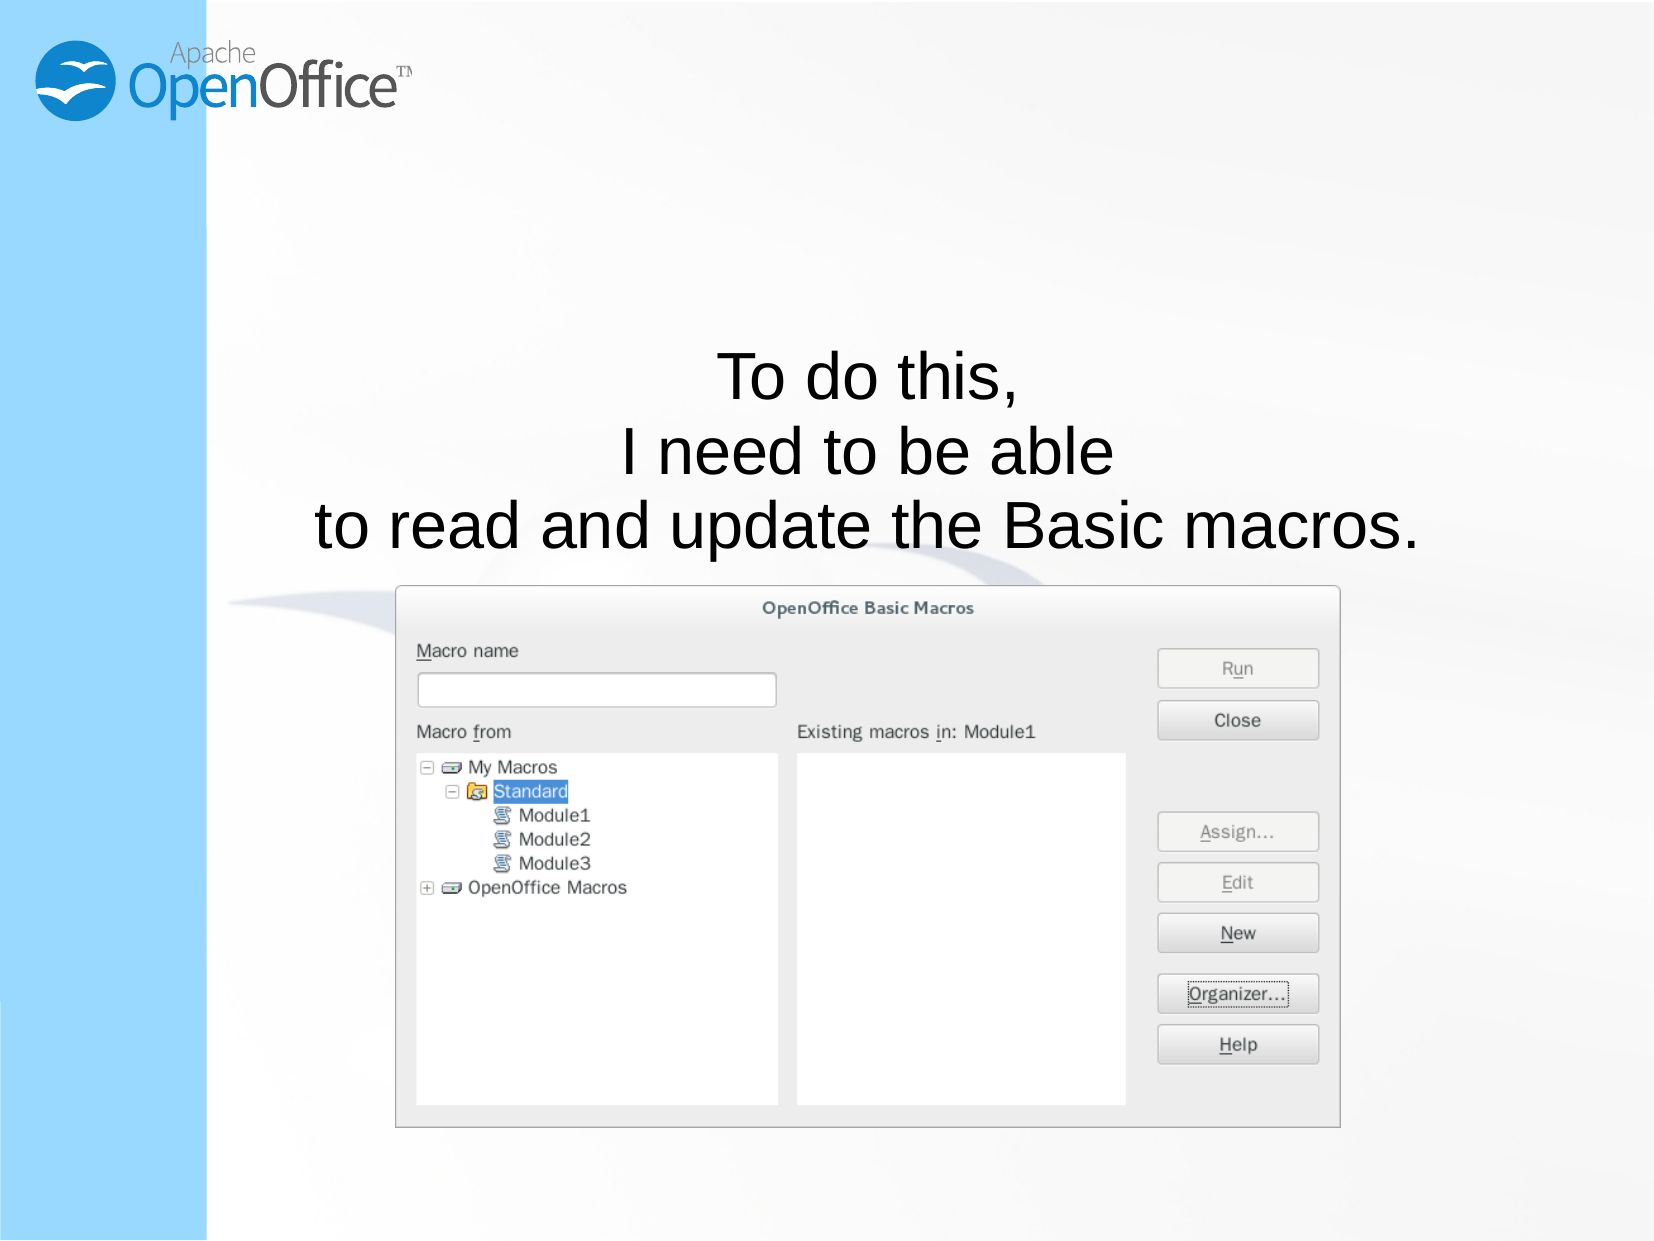

# To do this,
I need to be able
to read and update the Basic macros.